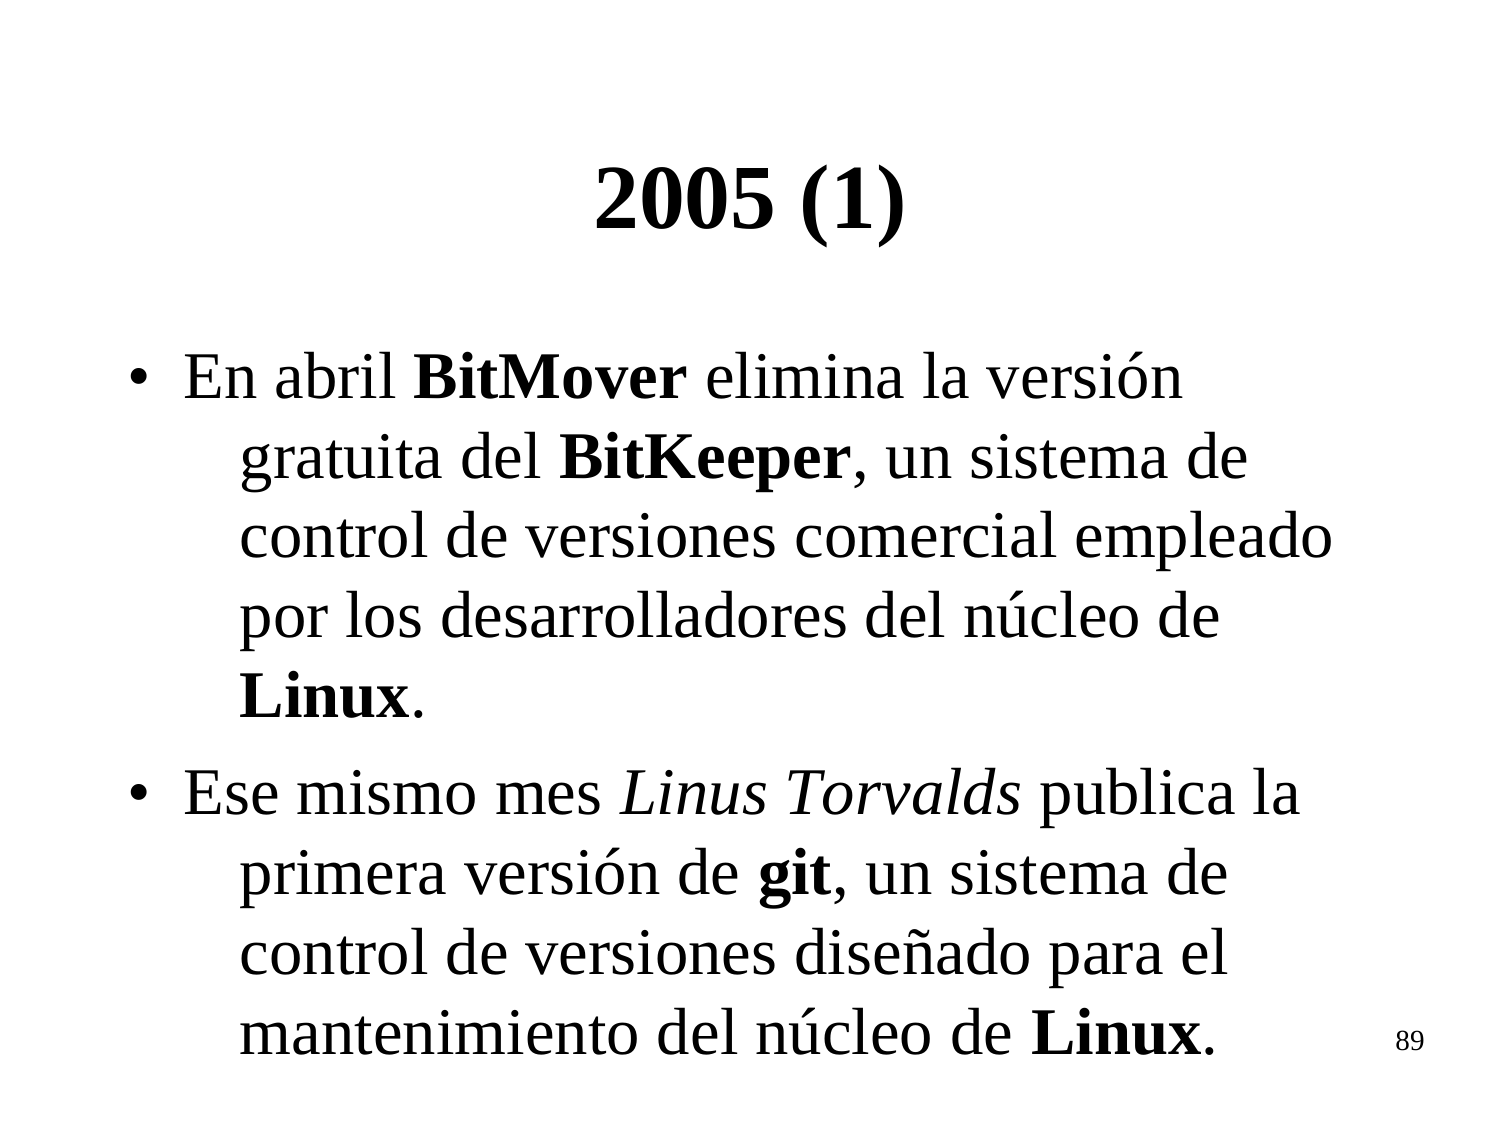

# 2005 (1)
En abril BitMover elimina la versión gratuita del BitKeeper, un sistema de control de versiones comercial empleado por los desarrolladores del núcleo de Linux.
Ese mismo mes Linus Torvalds publica la primera versión de git, un sistema de control de versiones diseñado para el mantenimiento del núcleo de Linux.
89